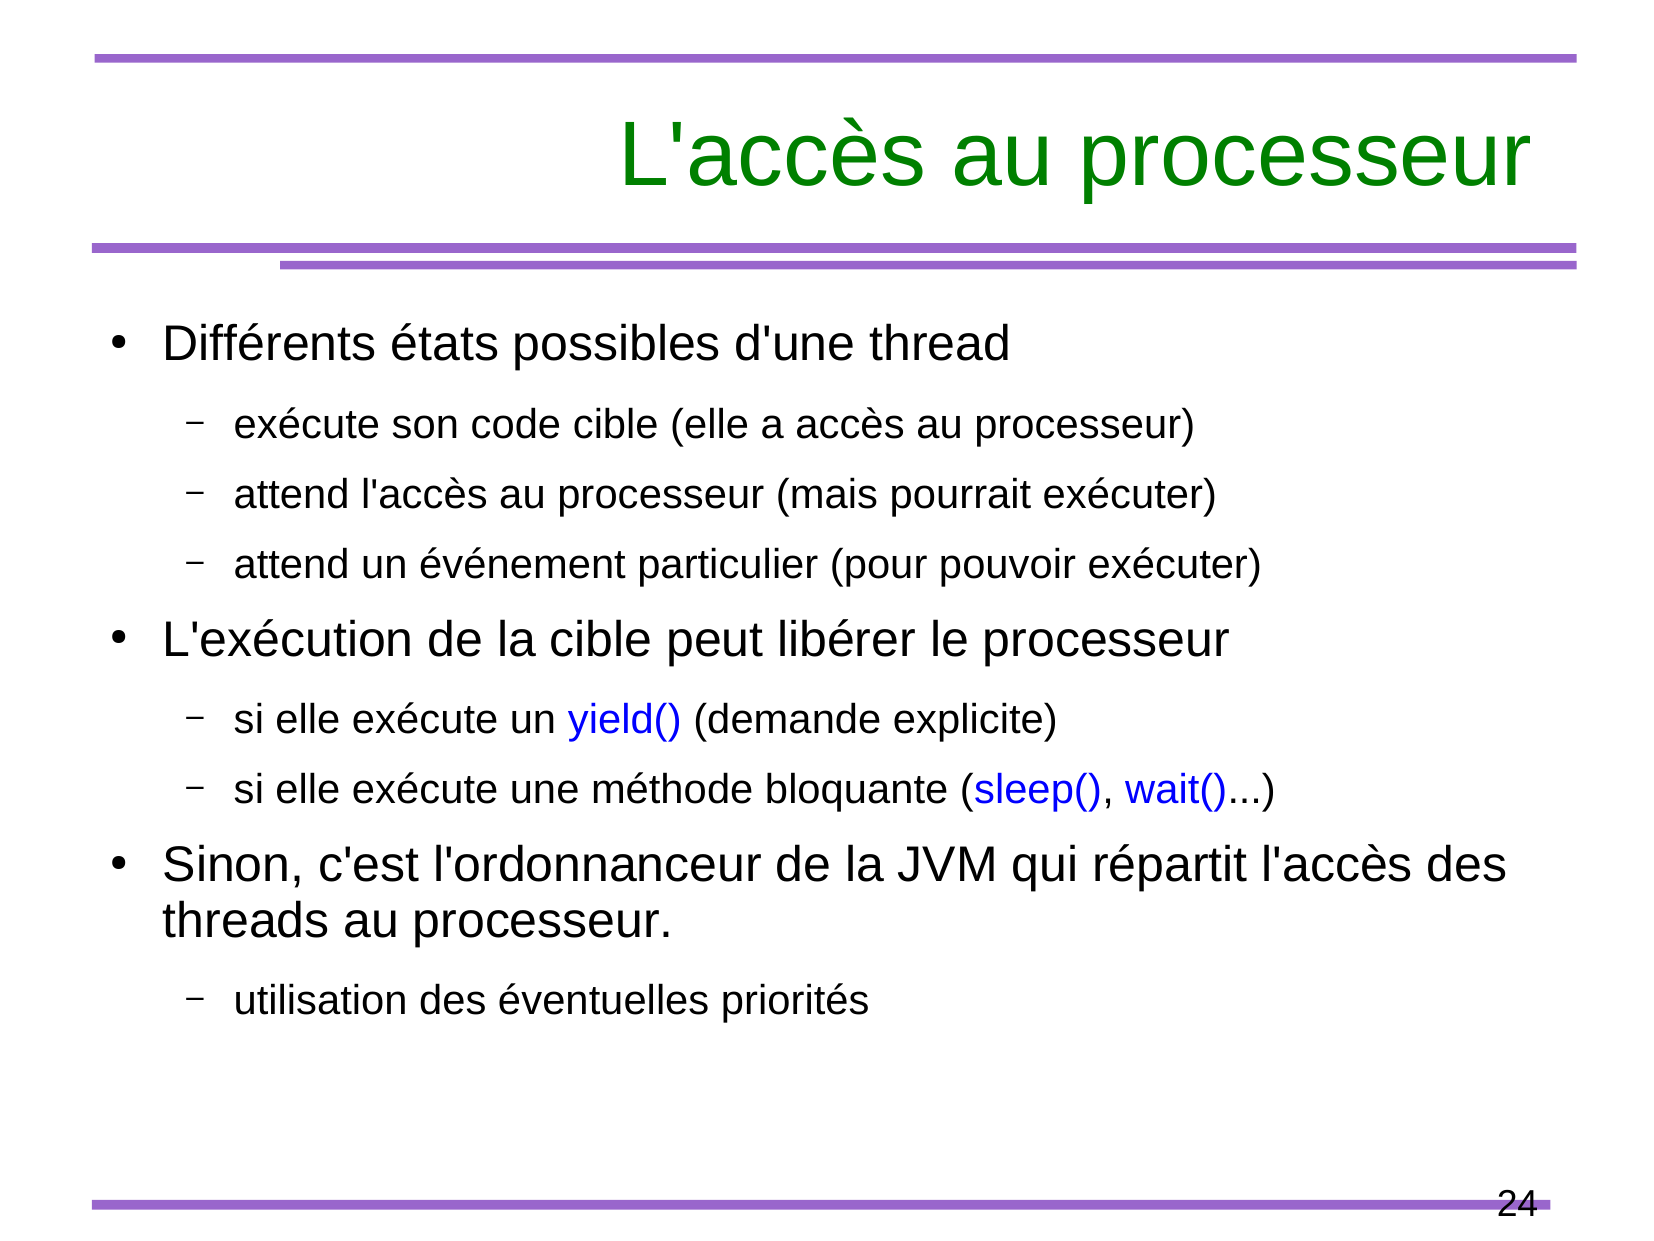

# L'accès au processeur
Différents états possibles d'une thread
exécute son code cible (elle a accès au processeur)
attend l'accès au processeur (mais pourrait exécuter)
attend un événement particulier (pour pouvoir exécuter)
L'exécution de la cible peut libérer le processeur
si elle exécute un yield() (demande explicite)
si elle exécute une méthode bloquante (sleep(), wait()...)
Sinon, c'est l'ordonnanceur de la JVM qui répartit l'accès des threads au processeur.
utilisation des éventuelles priorités